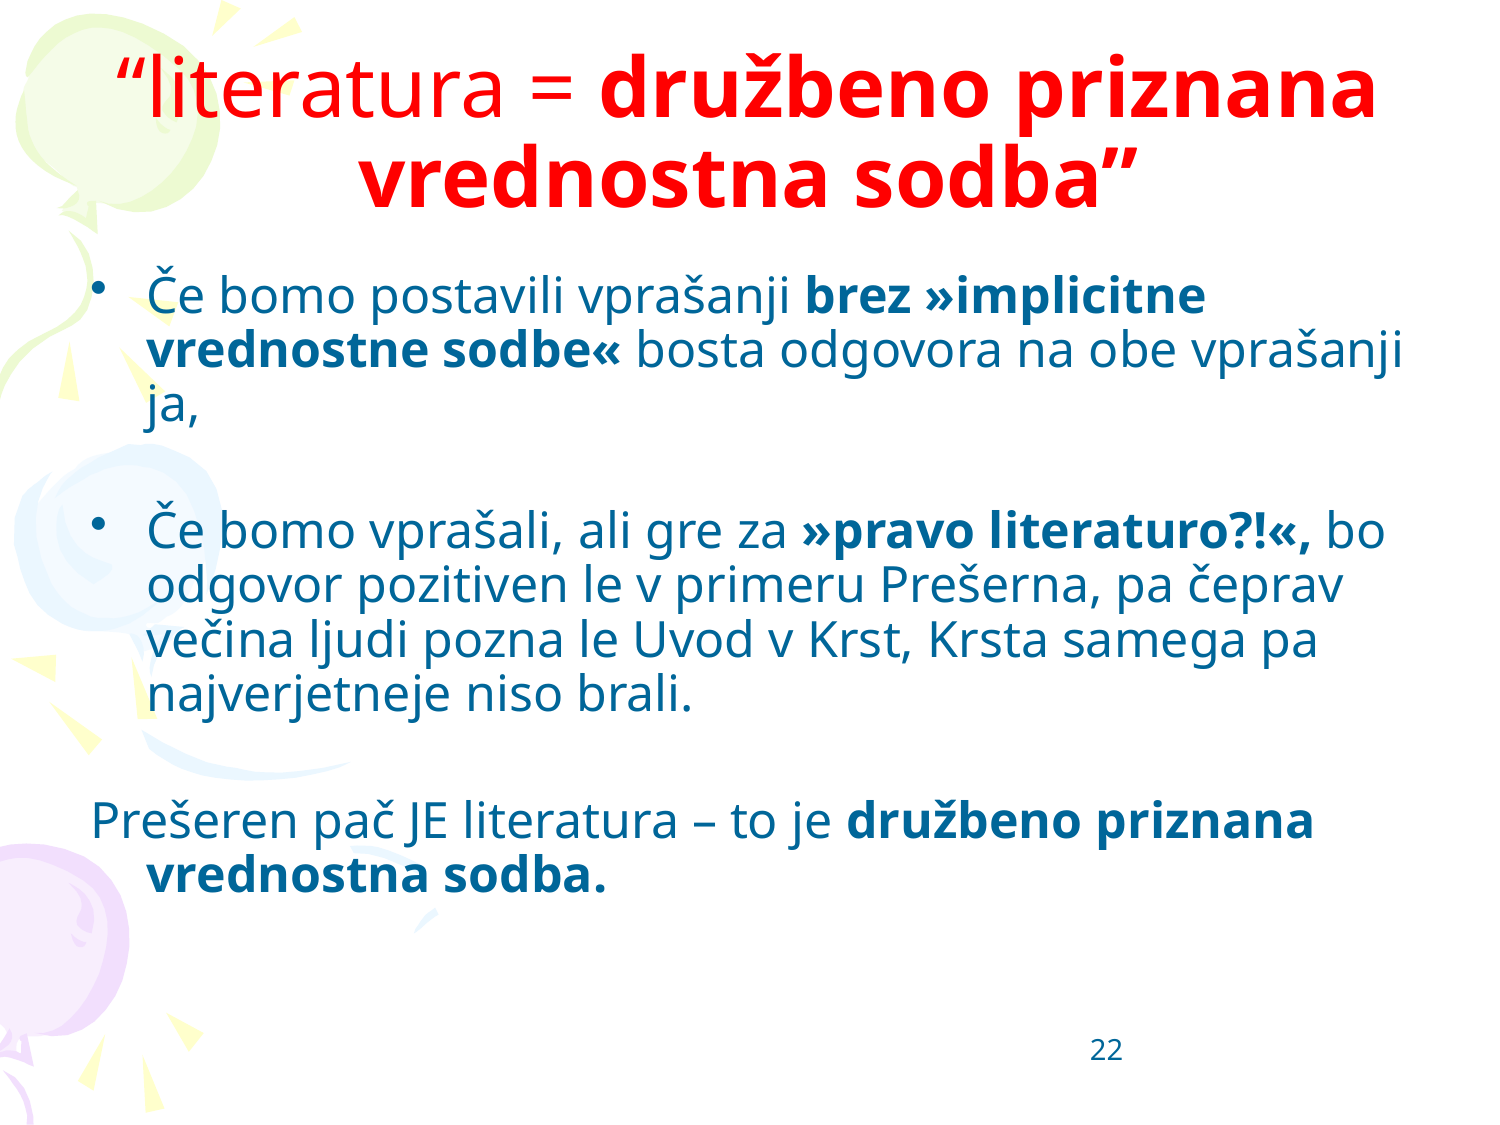

# “literatura = družbeno priznana vrednostna sodba”
Če bomo postavili vprašanji brez »implicitne vrednostne sodbe« bosta odgovora na obe vprašanji ja,
Če bomo vprašali, ali gre za »pravo literaturo?!«, bo odgovor pozitiven le v primeru Prešerna, pa čeprav večina ljudi pozna le Uvod v Krst, Krsta samega pa najverjetneje niso brali.
Prešeren pač JE literatura – to je družbeno priznana vrednostna sodba.